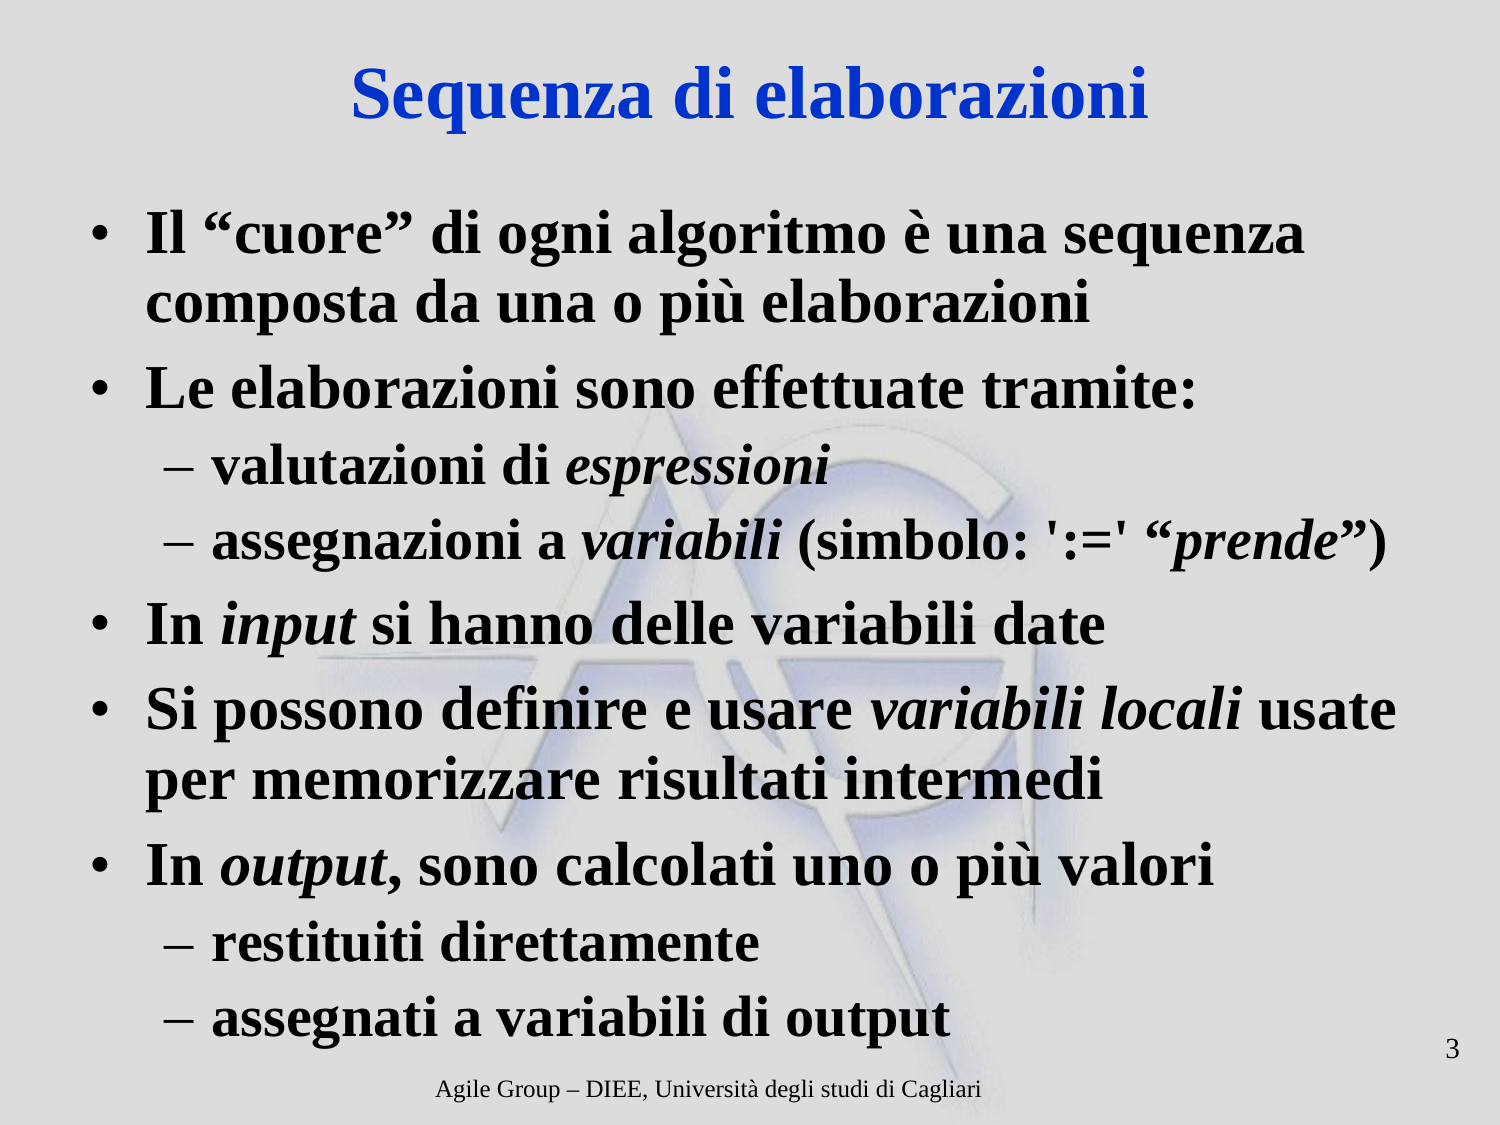

# Sequenza di elaborazioni
Il “cuore” di ogni algoritmo è una sequenza composta da una o più elaborazioni
Le elaborazioni sono effettuate tramite:
valutazioni di espressioni
assegnazioni a variabili (simbolo: ':=' “prende”)
In input si hanno delle variabili date
Si possono definire e usare variabili locali usate per memorizzare risultati intermedi
In output, sono calcolati uno o più valori
restituiti direttamente
assegnati a variabili di output
3